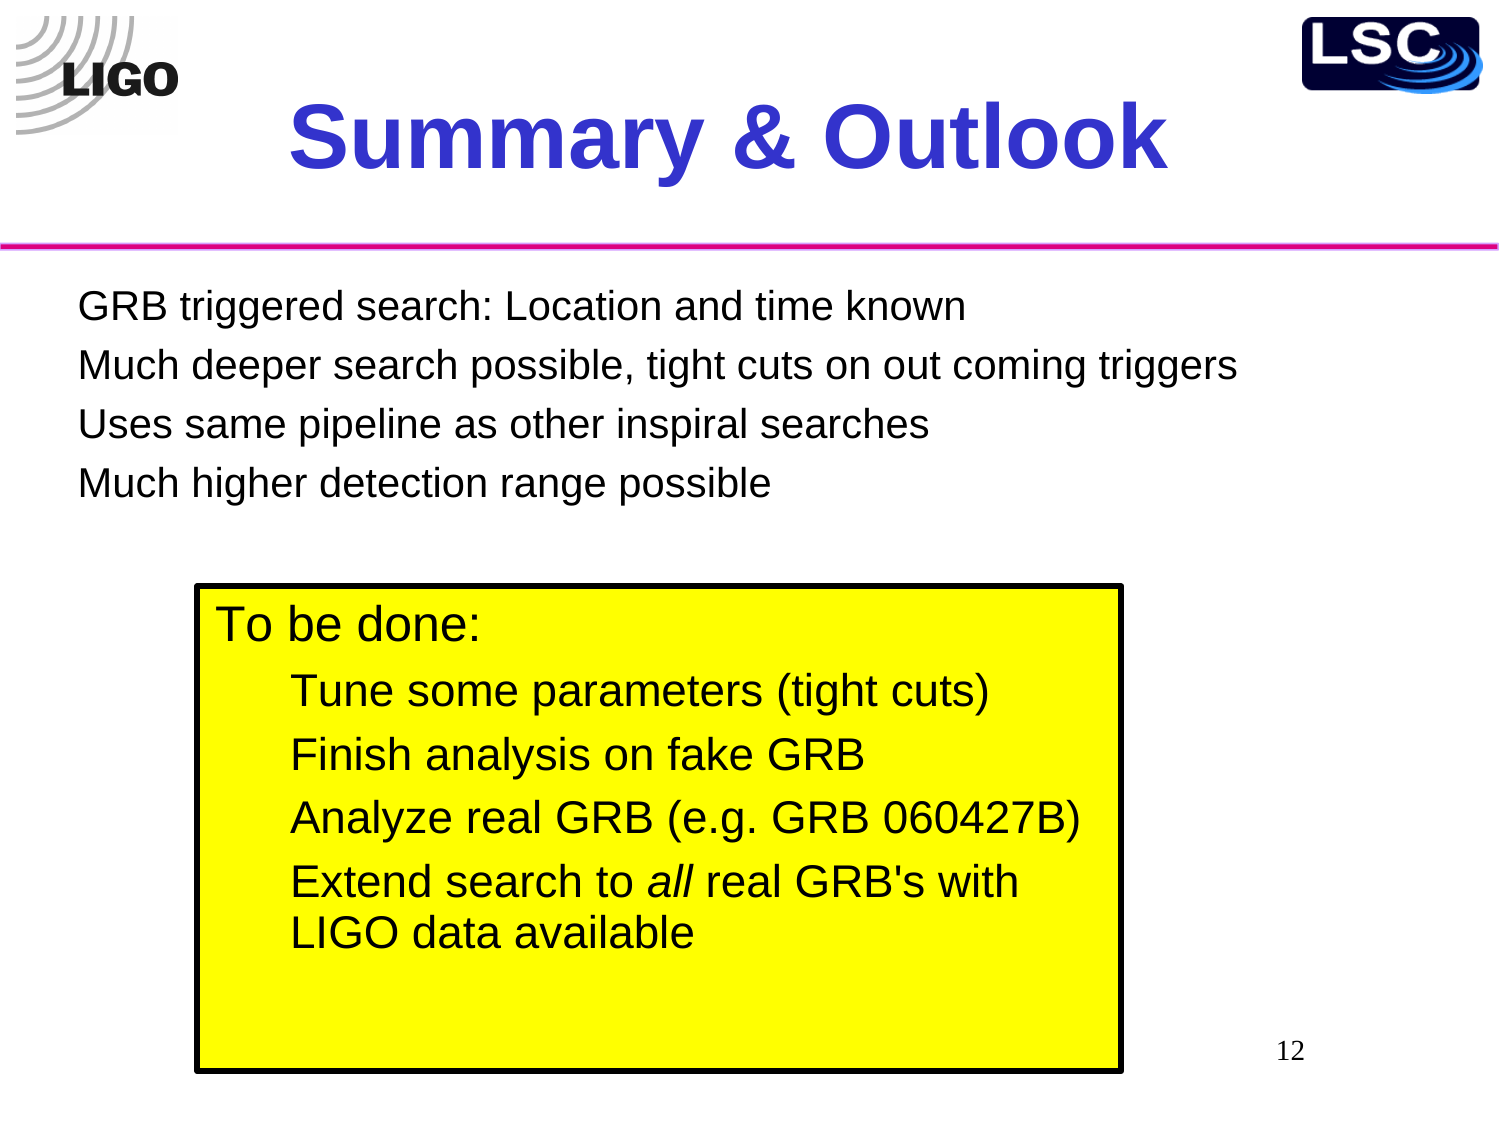

# Summary & Outlook
GRB triggered search: Location and time known
Much deeper search possible, tight cuts on out coming triggers
Uses same pipeline as other inspiral searches
Much higher detection range possible
To be done:
Tune some parameters (tight cuts)
Finish analysis on fake GRB
Analyze real GRB (e.g. GRB 060427B)
Extend search to all real GRB's with LIGO data available
December 2006
GWDAW-11
12